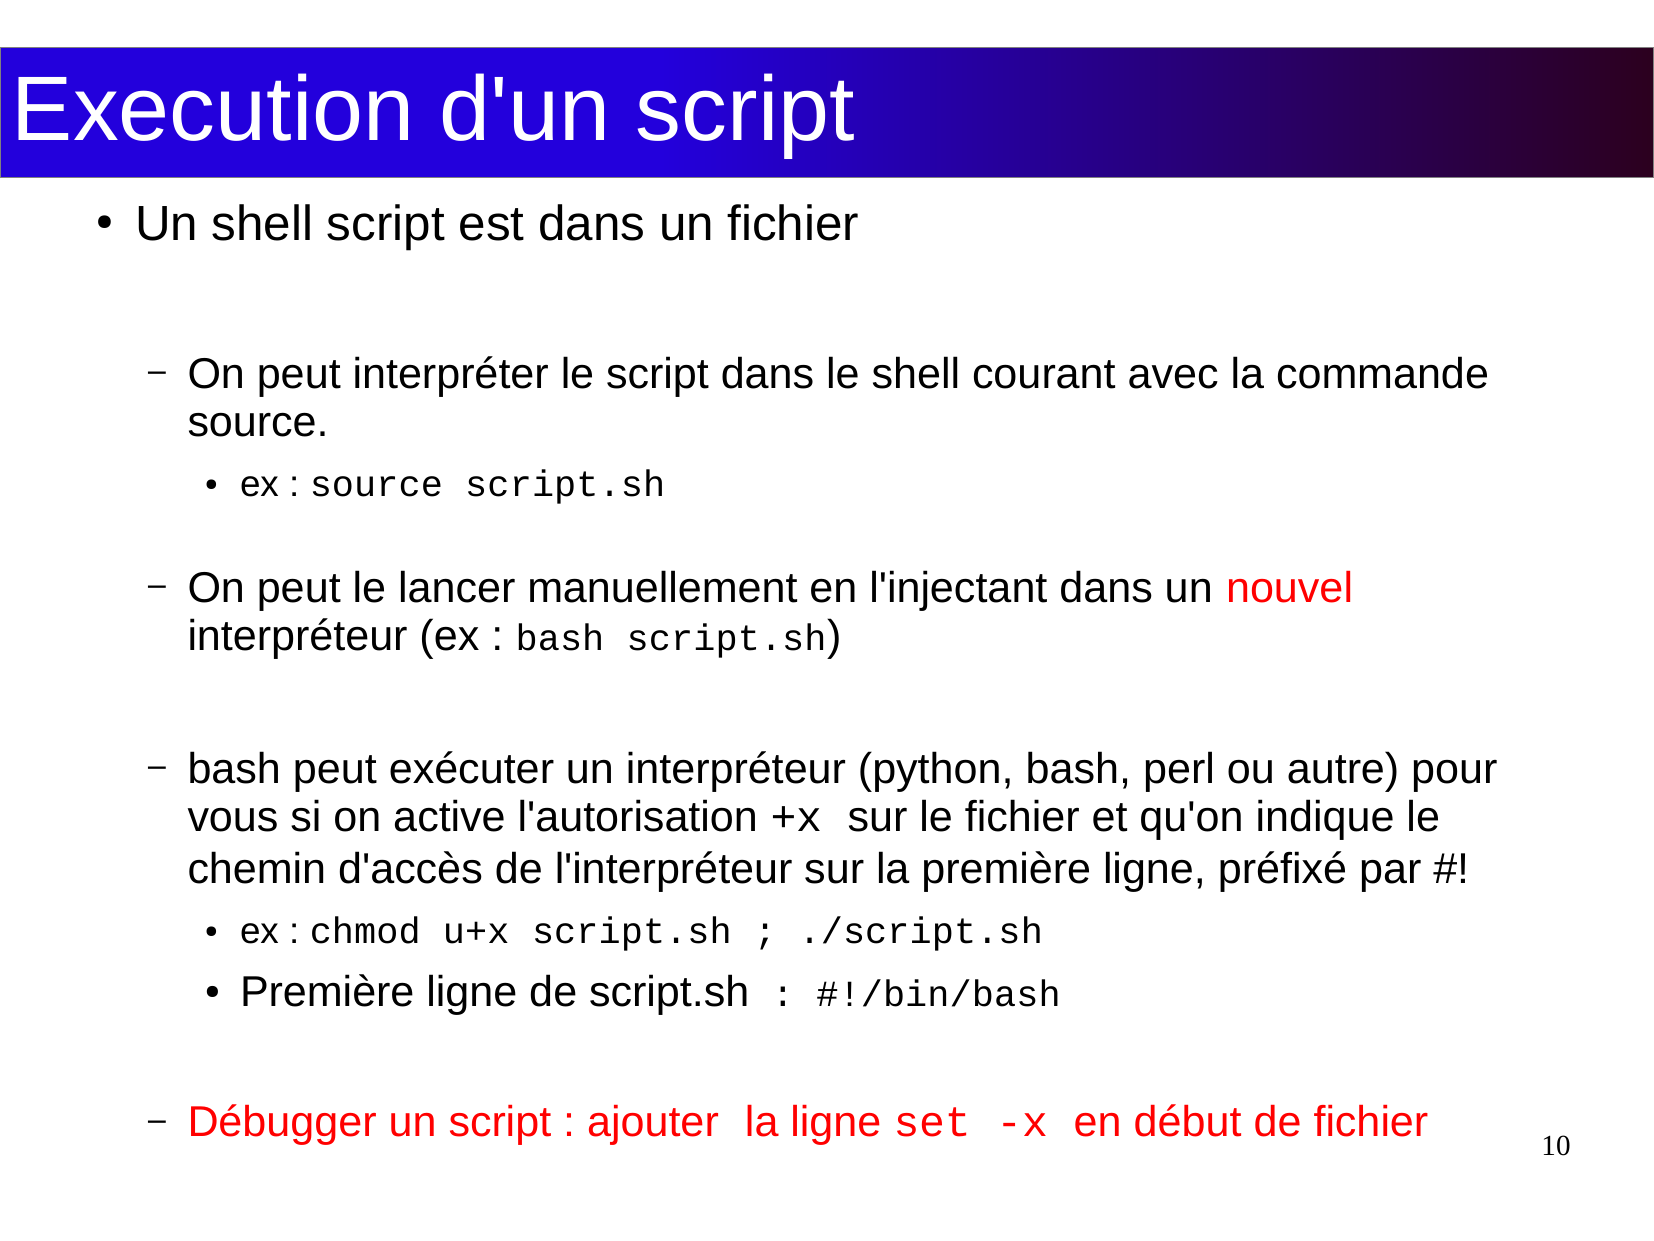

# Execution d'un script
Un shell script est dans un fichier
On peut interpréter le script dans le shell courant avec la commande source.
ex : source script.sh
On peut le lancer manuellement en l'injectant dans un nouvel interpréteur (ex : bash script.sh)
bash peut exécuter un interpréteur (python, bash, perl ou autre) pour vous si on active l'autorisation +x sur le fichier et qu'on indique le chemin d'accès de l'interpréteur sur la première ligne, préfixé par #!
ex : chmod u+x script.sh ; ./script.sh
Première ligne de script.sh : #!/bin/bash
Débugger un script : ajouter la ligne set -x en début de fichier
10